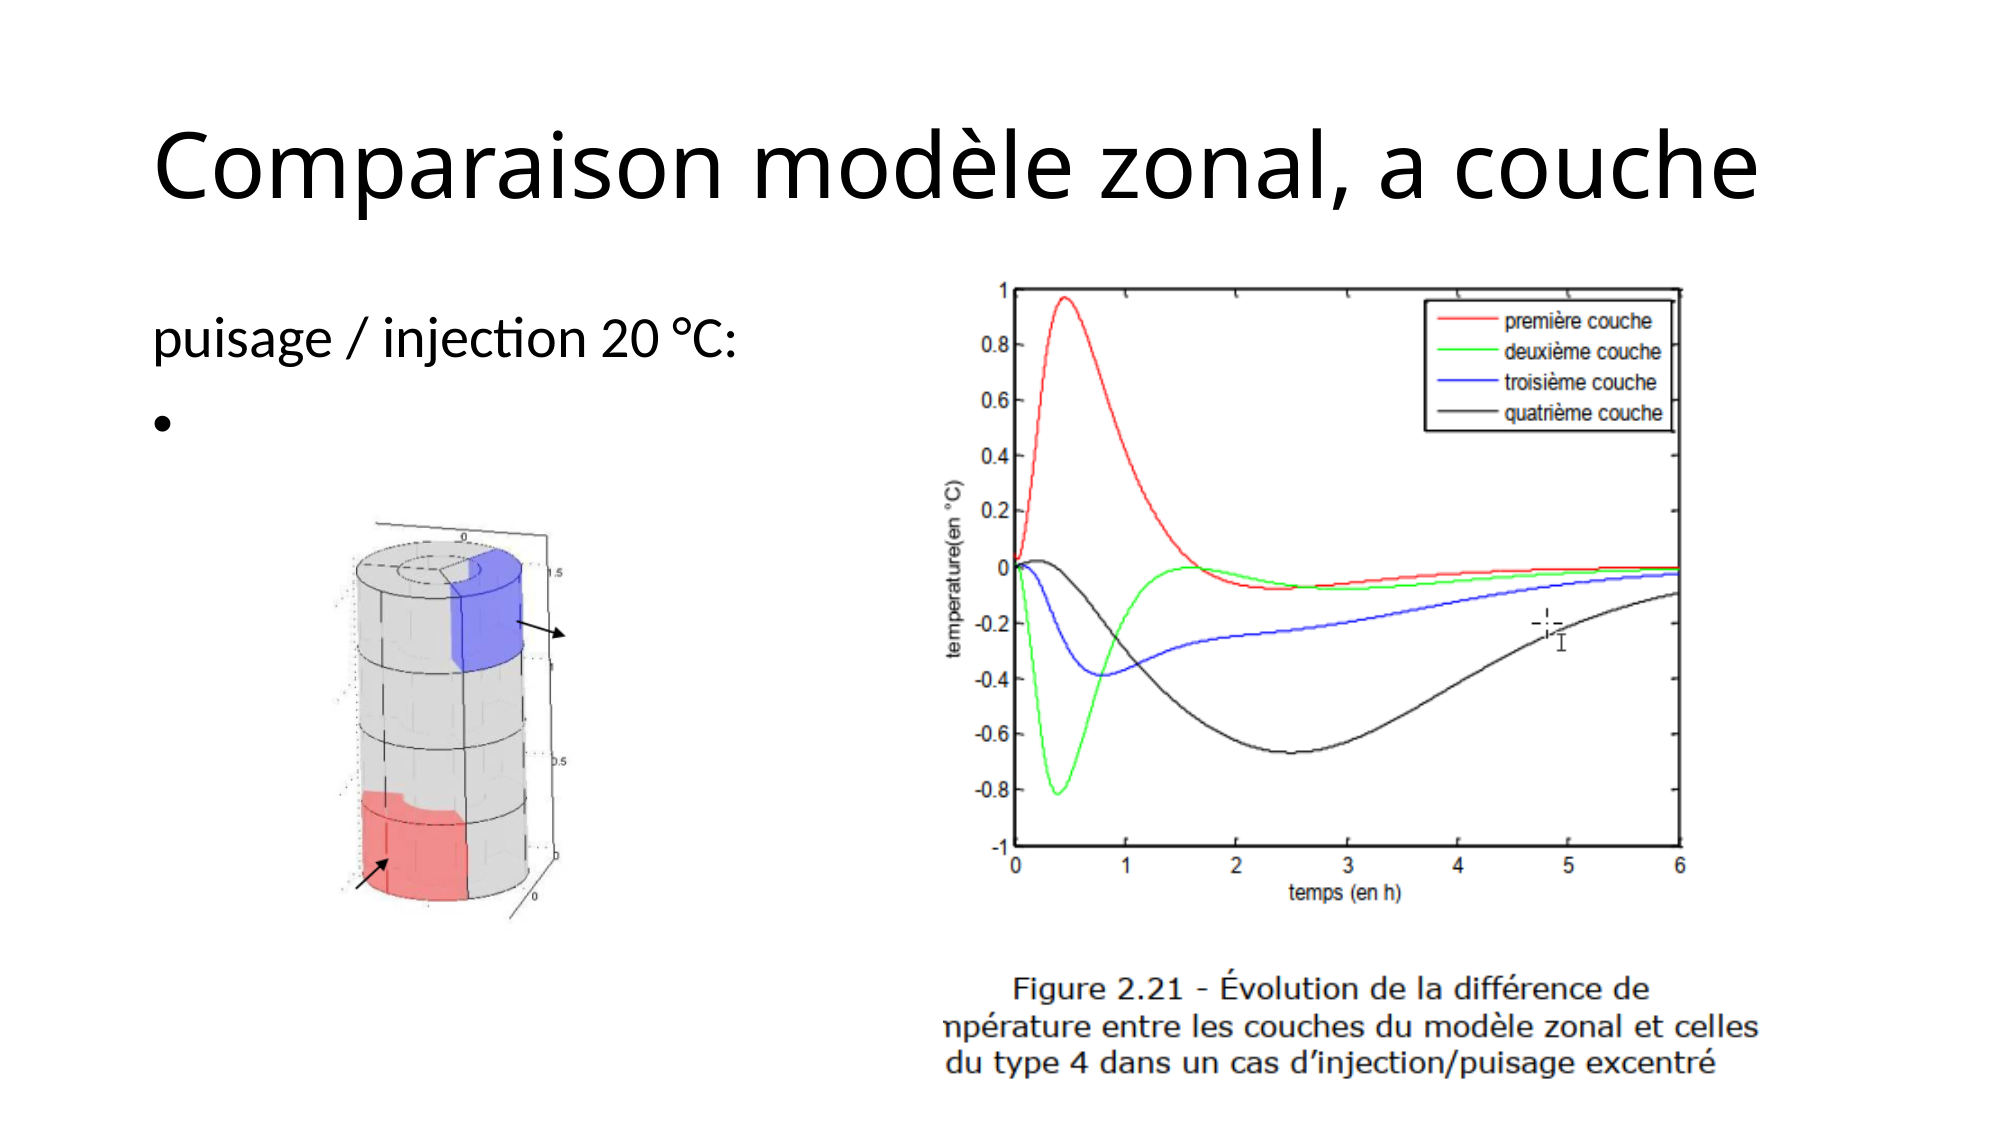

# Comparaison modèle zonal, a couche
puisage / injection 20 °C: